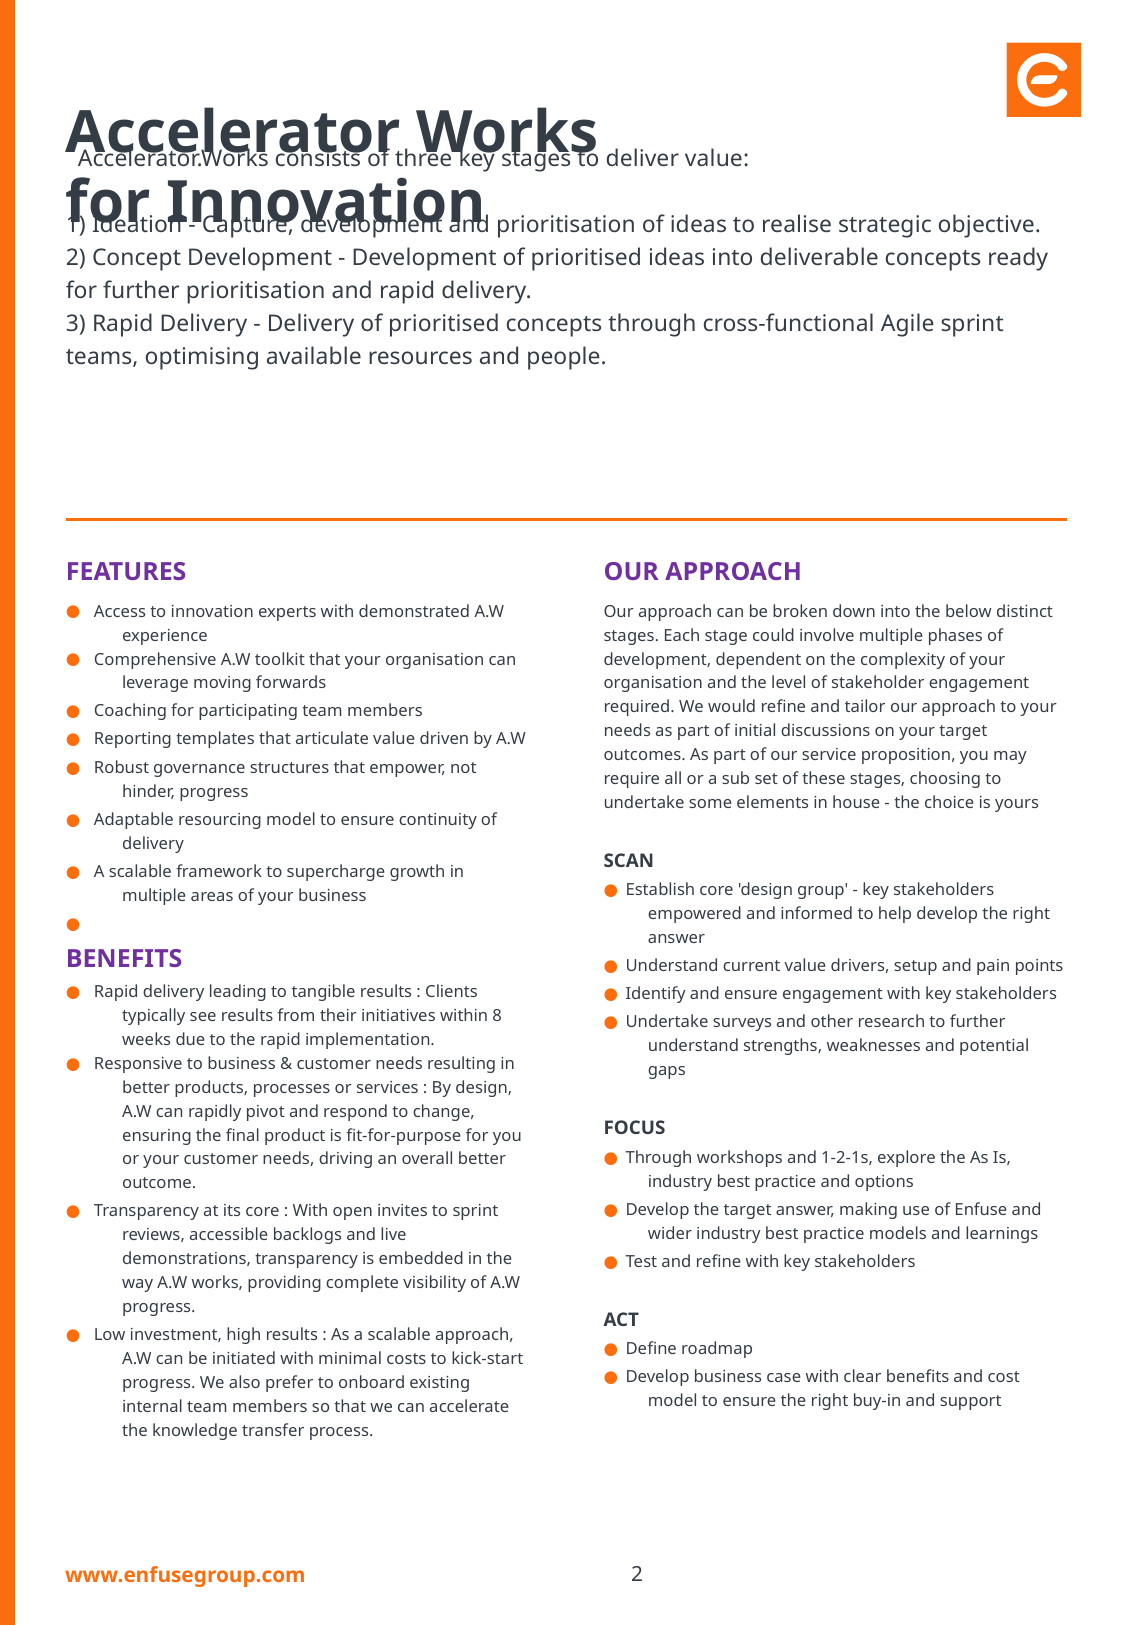

Accelerator Works for Innovation
  Accelerator.Works consists of three key stages to deliver value:
1) Ideation - Capture, development and prioritisation of ideas to realise strategic objective.
2) Concept Development - Development of prioritised ideas into deliverable concepts ready for further prioritisation and rapid delivery.
3) Rapid Delivery - Delivery of prioritised concepts through cross-functional Agile sprint teams, optimising available resources and people.
FEATURES
OUR APPROACH
Access to innovation experts with demonstrated A.W experience
Comprehensive A.W toolkit that your organisation can leverage moving forwards
Coaching for participating team members
Reporting templates that articulate value driven by A.W
Robust governance structures that empower, not hinder, progress
Adaptable resourcing model to ensure continuity of delivery
A scalable framework to supercharge growth in multiple areas of your business
BENEFITS
Rapid delivery leading to tangible results : Clients typically see results from their initiatives within 8 weeks due to the rapid implementation.
Responsive to business & customer needs resulting in better products, processes or services : By design, A.W can rapidly pivot and respond to change, ensuring the final product is fit-for-purpose for you or your customer needs, driving an overall better outcome.
Transparency at its core : With open invites to sprint reviews, accessible backlogs and live demonstrations, transparency is embedded in the way A.W works, providing complete visibility of A.W progress.
Low investment, high results : As a scalable approach, A.W can be initiated with minimal costs to kick-start progress. We also prefer to onboard existing internal team members so that we can accelerate the knowledge transfer process.
Our approach can be broken down into the below distinct stages. Each stage could involve multiple phases of development, dependent on the complexity of your organisation and the level of stakeholder engagement required. We would refine and tailor our approach to your needs as part of initial discussions on your target outcomes. As part of our service proposition, you may require all or a sub set of these stages, choosing to undertake some elements in house - the choice is yours
SCAN
Establish core 'design group' - key stakeholders empowered and informed to help develop the right answer
Understand current value drivers, setup and pain points
Identify and ensure engagement with key stakeholders
Undertake surveys and other research to further understand strengths, weaknesses and potential gaps
FOCUS
Through workshops and 1-2-1s, explore the As Is, industry best practice and options
Develop the target answer, making use of Enfuse and wider industry best practice models and learnings
Test and refine with key stakeholders
ACT
Define roadmap
Develop business case with clear benefits and cost model to ensure the right buy-in and support